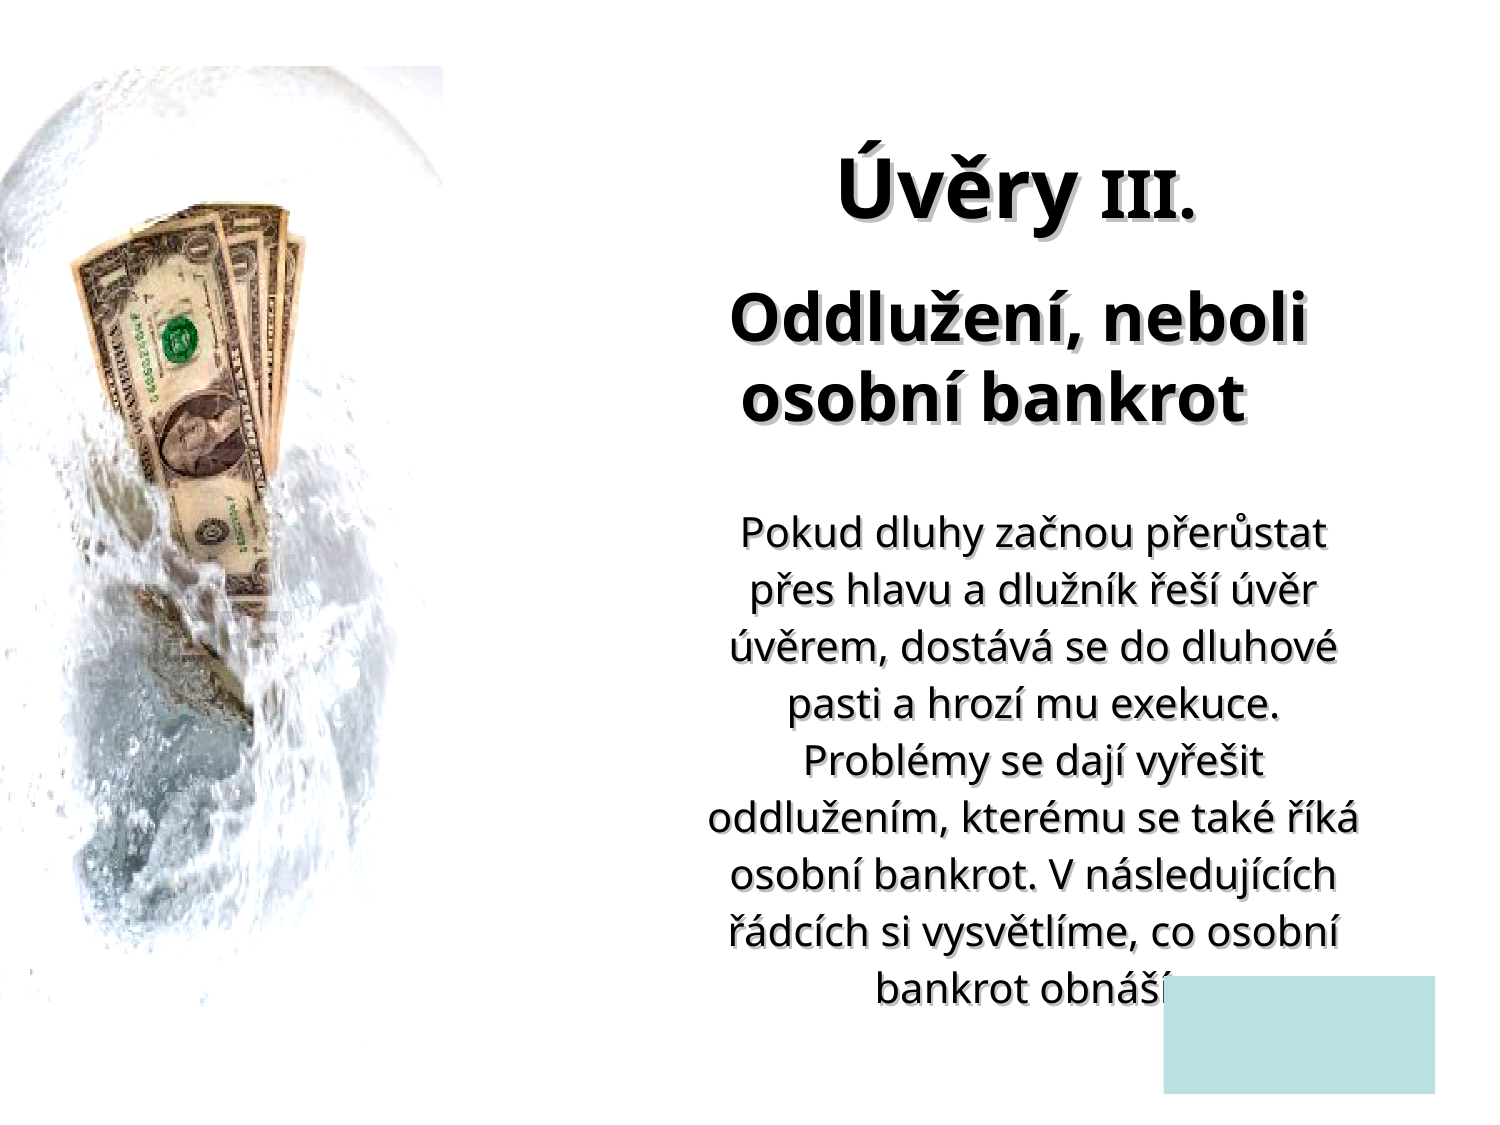

Úvěry III.
			 Oddlužení, neboli 			osobní bankrot
Pokud dluhy začnou přerůstat přes hlavu a dlužník řeší úvěr úvěrem, dostává se do dluhové pasti a hrozí mu exekuce. Problémy se dají vyřešit oddlužením, kterému se také říká osobní bankrot. V následujících řádcích si vysvětlíme, co osobní bankrot obnáší.